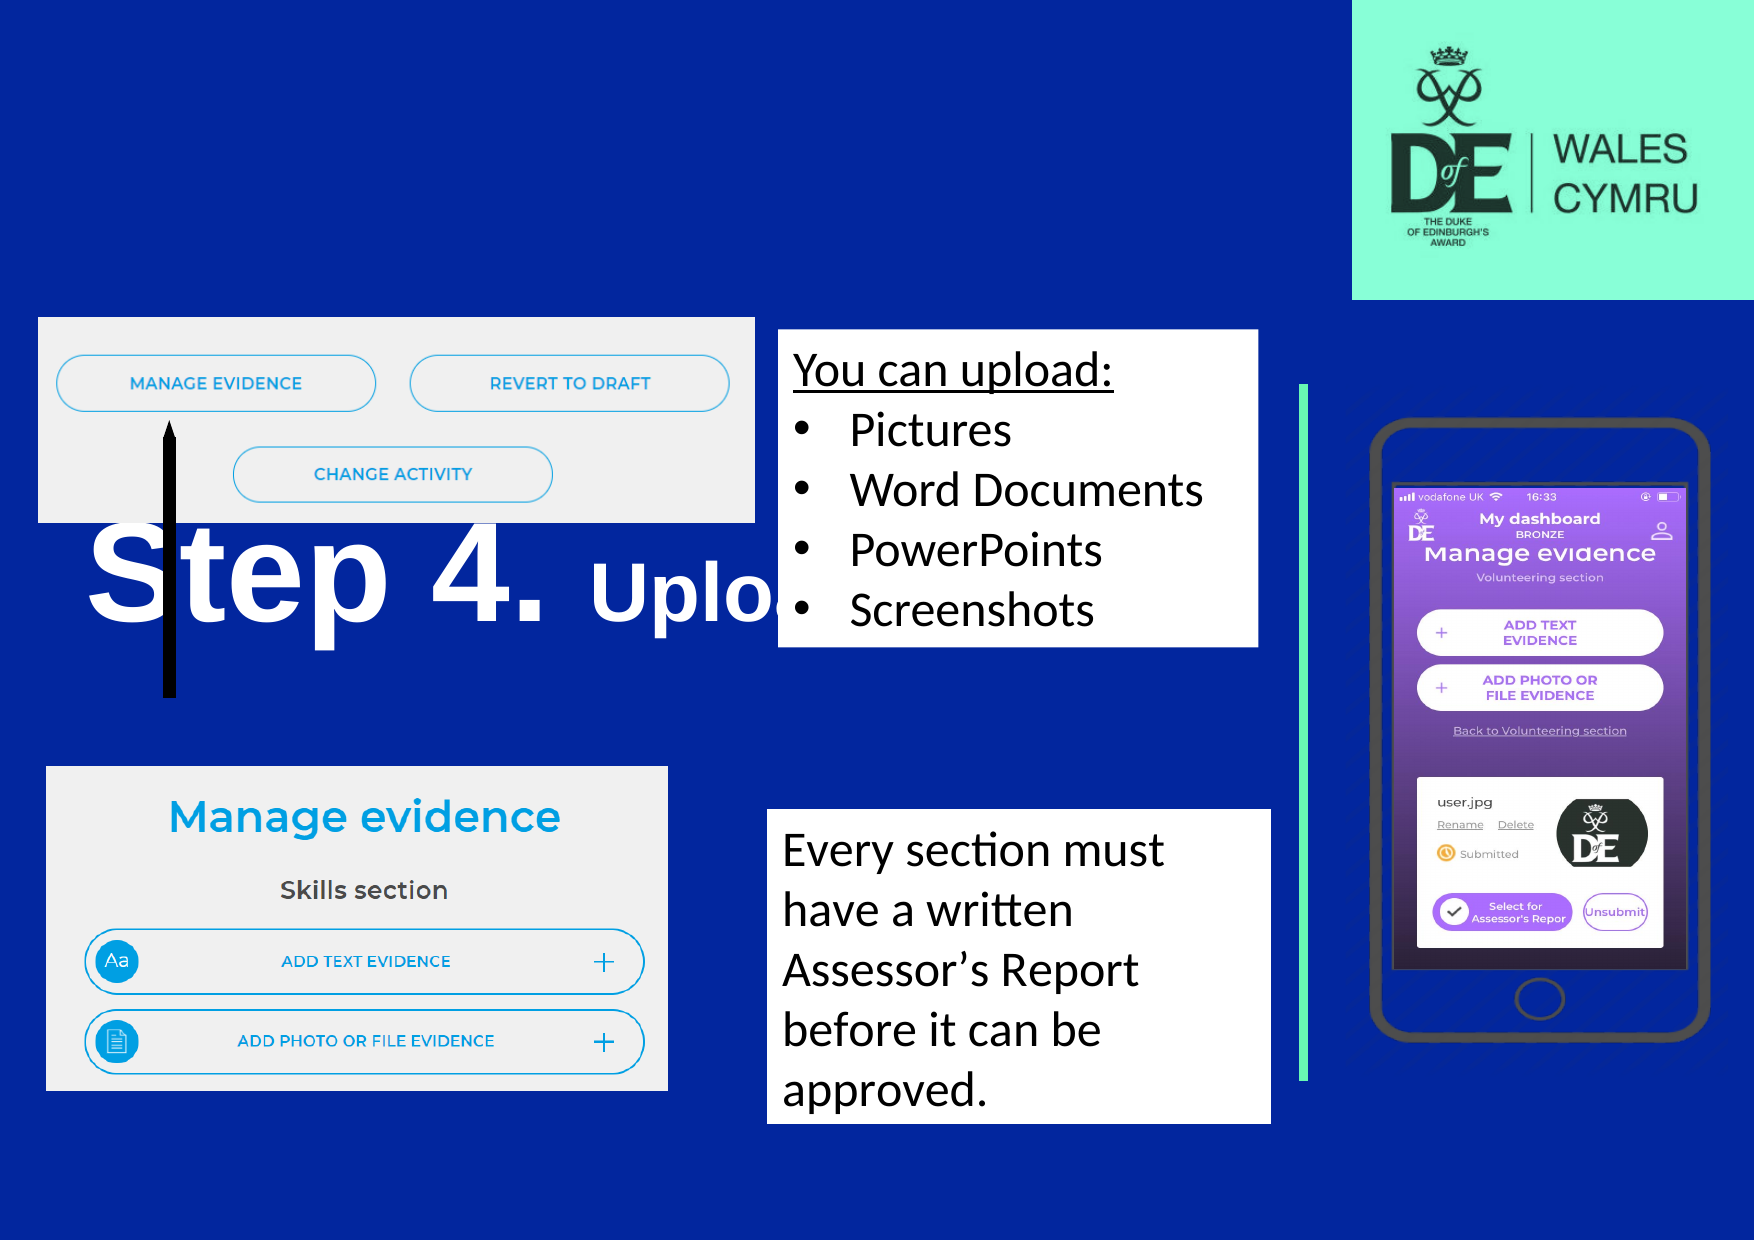

You can upload:
Pictures
Word Documents
PowerPoints
Screenshots
# Step 4. Upload Evidence
Every section must have a written Assessor’s Report before it can be approved.